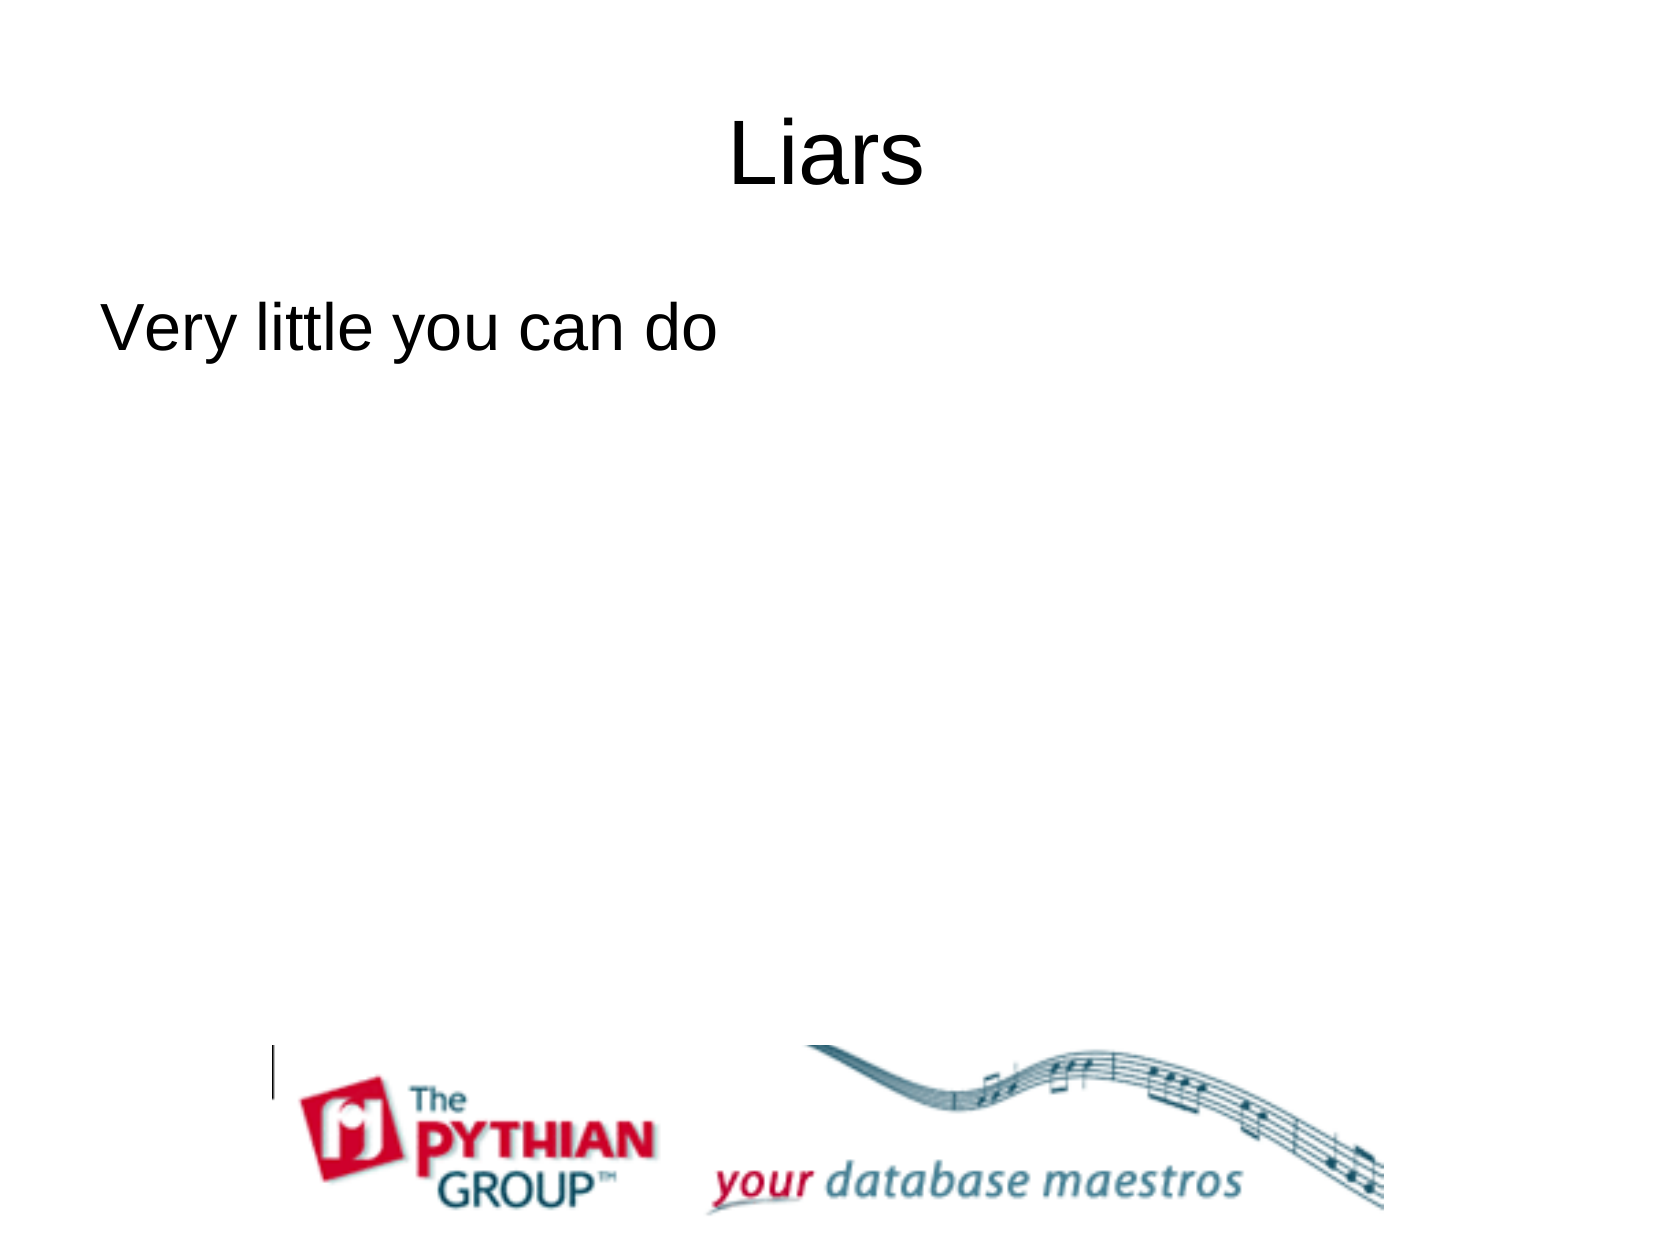

# Liars
Very little you can do